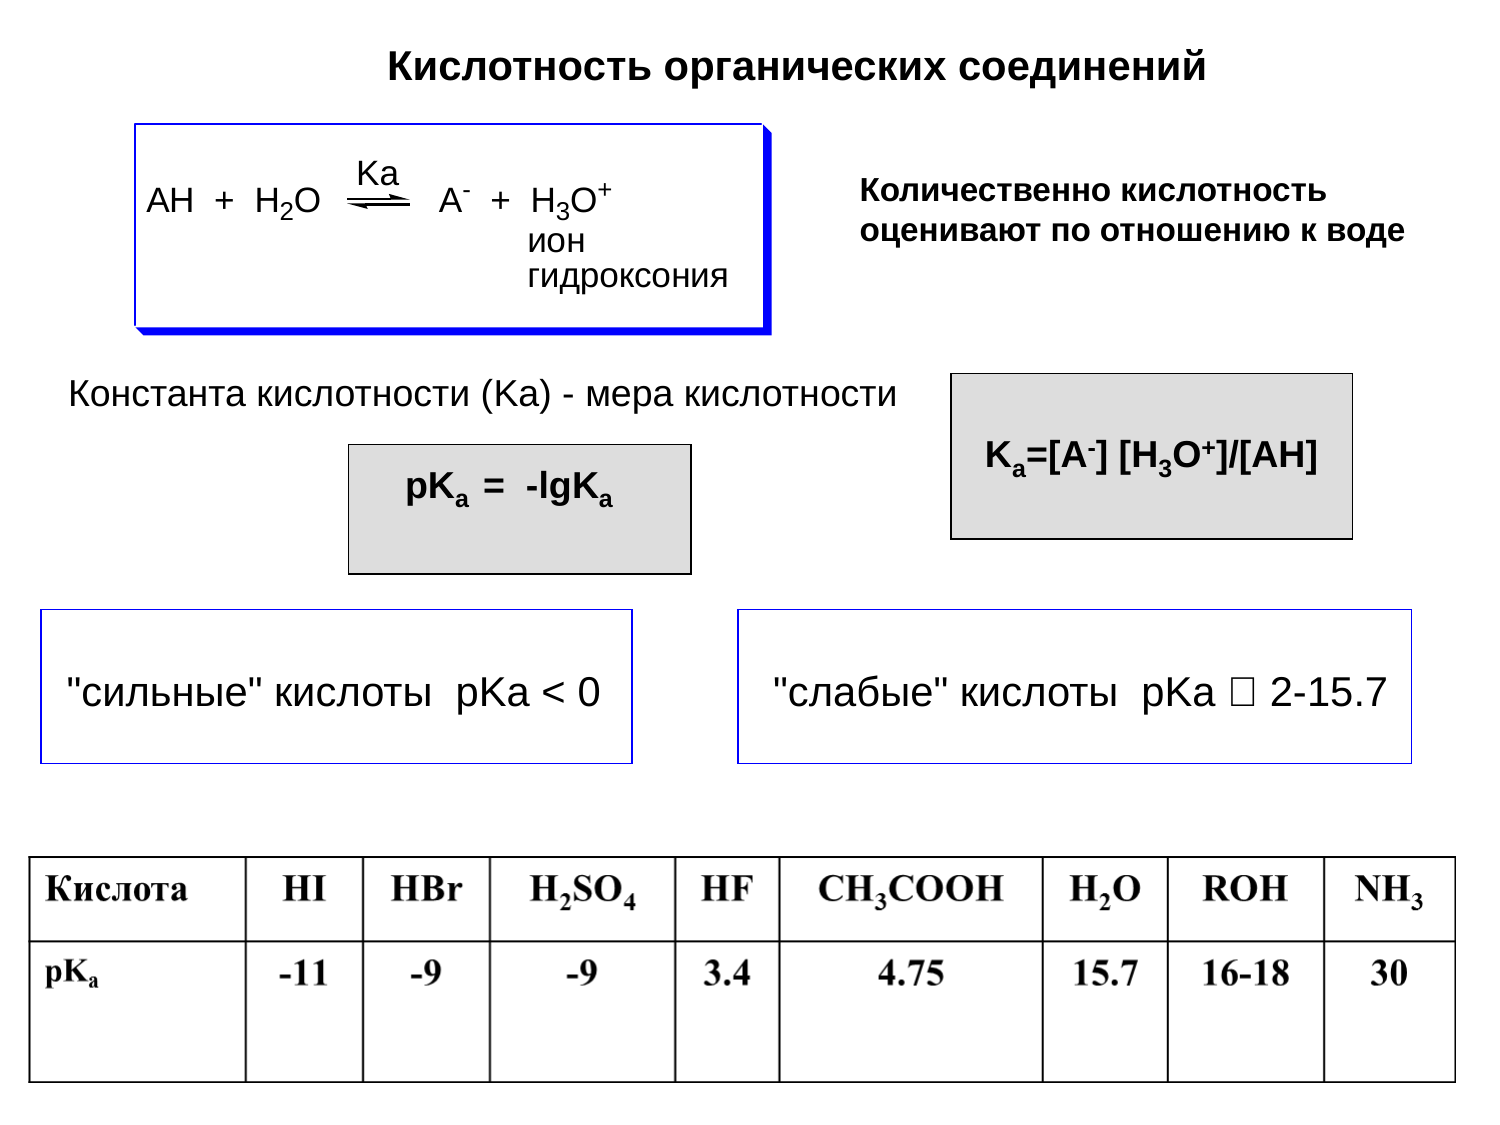

Кислотность органических соединений
Количественно кислотность
оценивают по отношению к воде
Константа кислотности (Ka) - мера кислотности
Ka=[A-] [H3O+]/[AH]
pKa = -lgKa
 "сильные" кислоты pKa < 0 "слабые" кислоты pKa  2-15.7